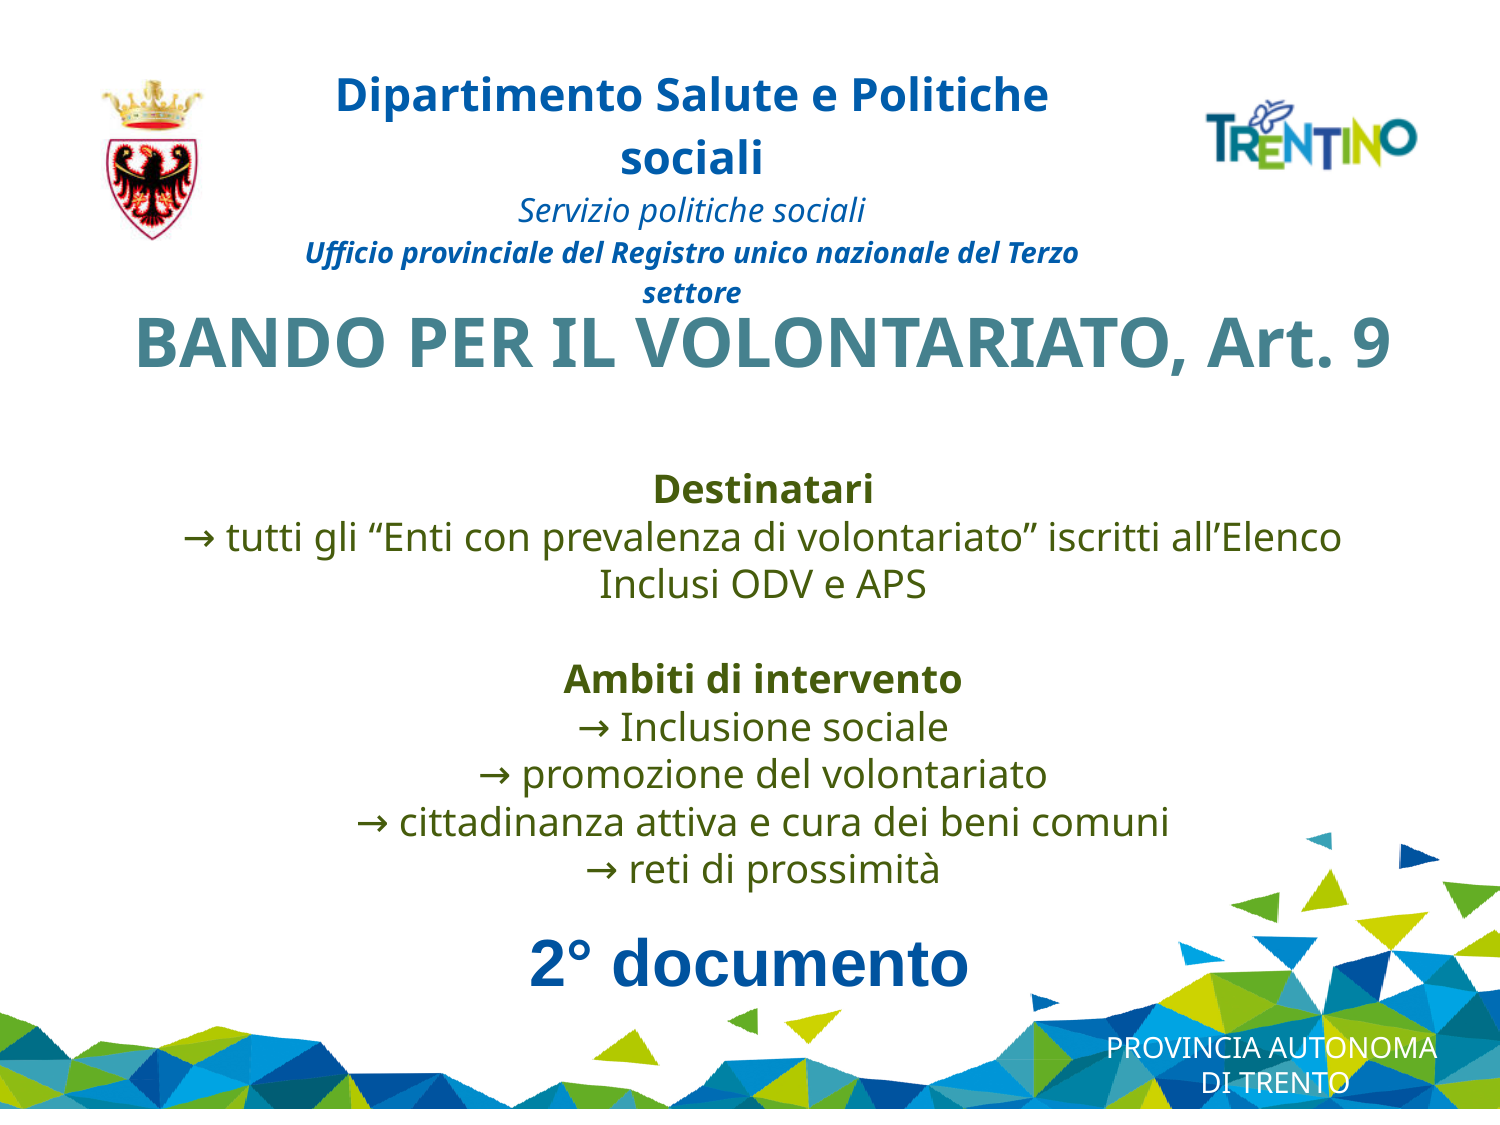

Dipartimento Salute e Politiche sociali
Servizio politiche sociali
Ufficio provinciale del Registro unico nazionale del Terzo settore
# BANDO PER IL VOLONTARIATO, Art. 9 Destinatari → tutti gli “Enti con prevalenza di volontariato” iscritti all’Elenco Inclusi ODV e APS Ambiti di intervento → Inclusione sociale → promozione del volontariato → cittadinanza attiva e cura dei beni comuni → reti di prossimità
2° documento
PROVINCIA AUTONOMA
DI TRENTO